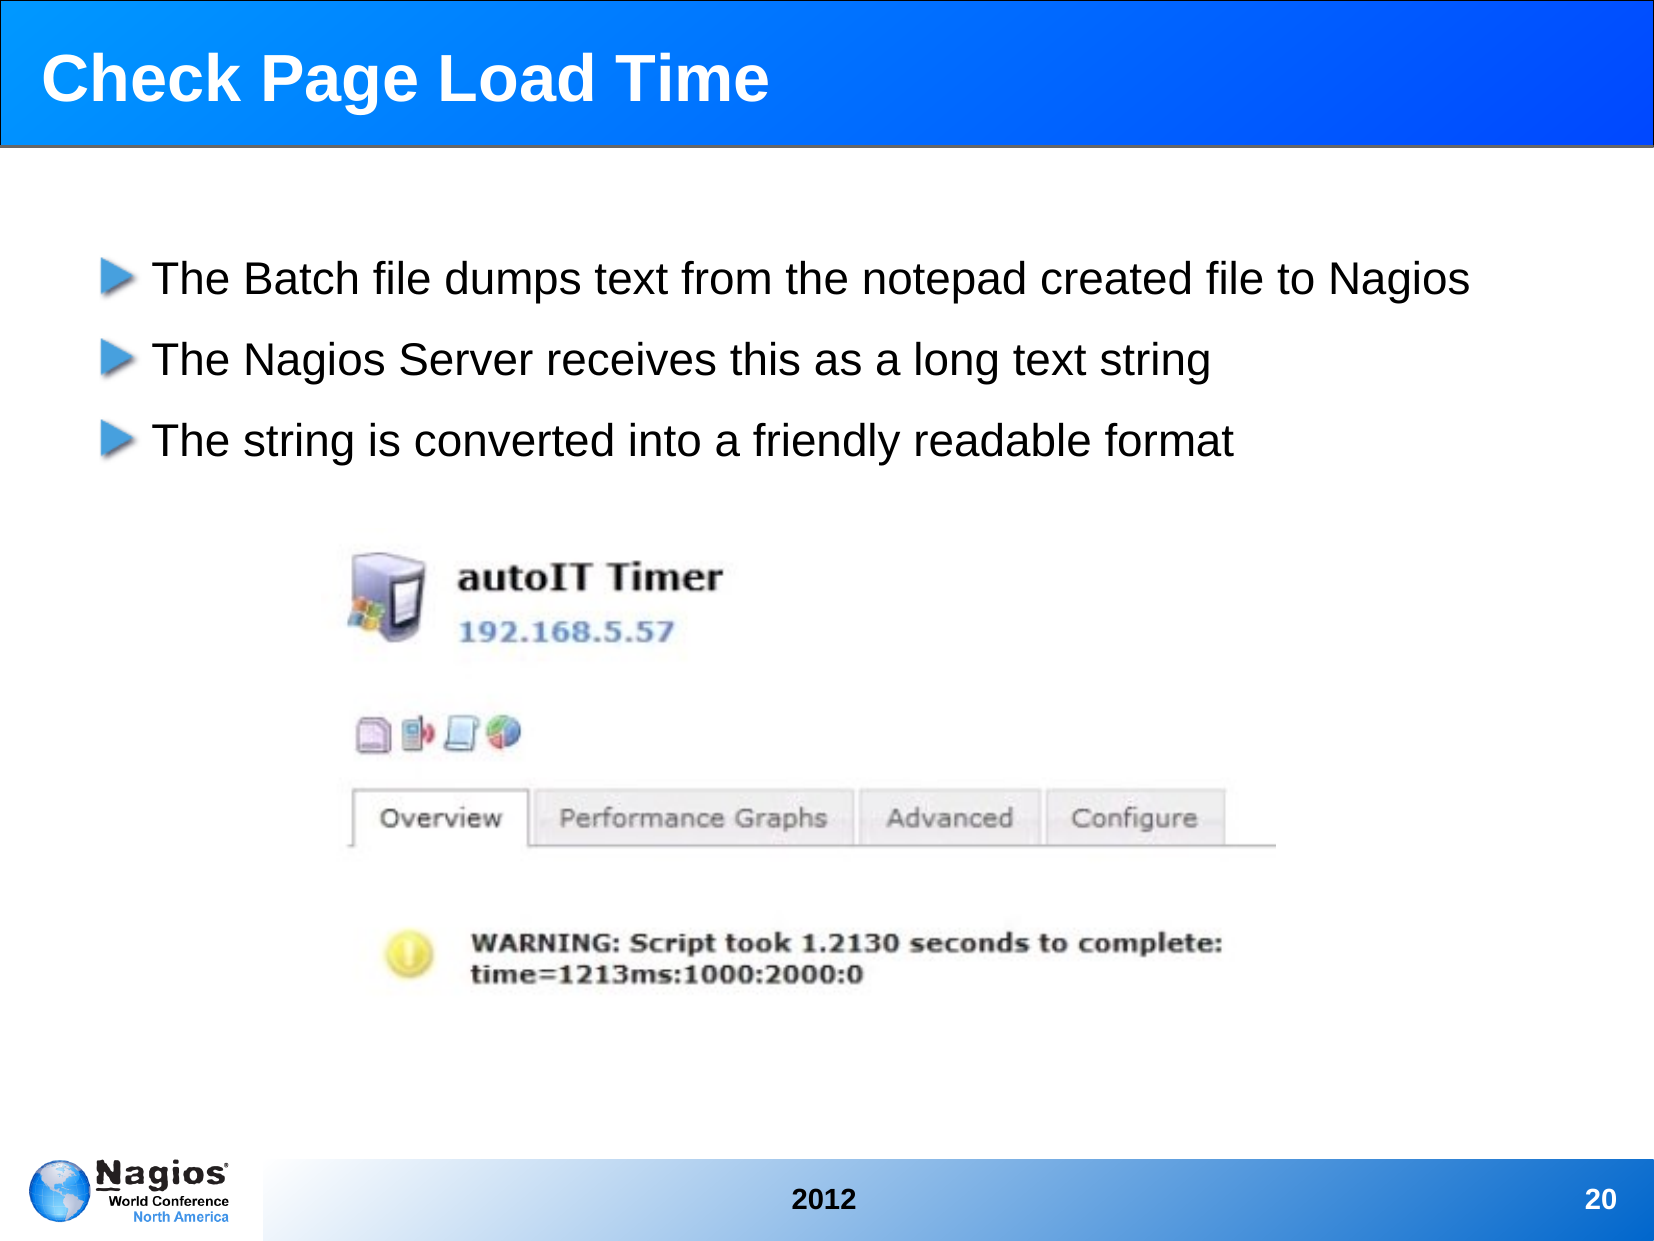

# Check Page Load Time
The Batch file dumps text from the notepad created file to Nagios
The Nagios Server receives this as a long text string
The string is converted into a friendly readable format
2011
20